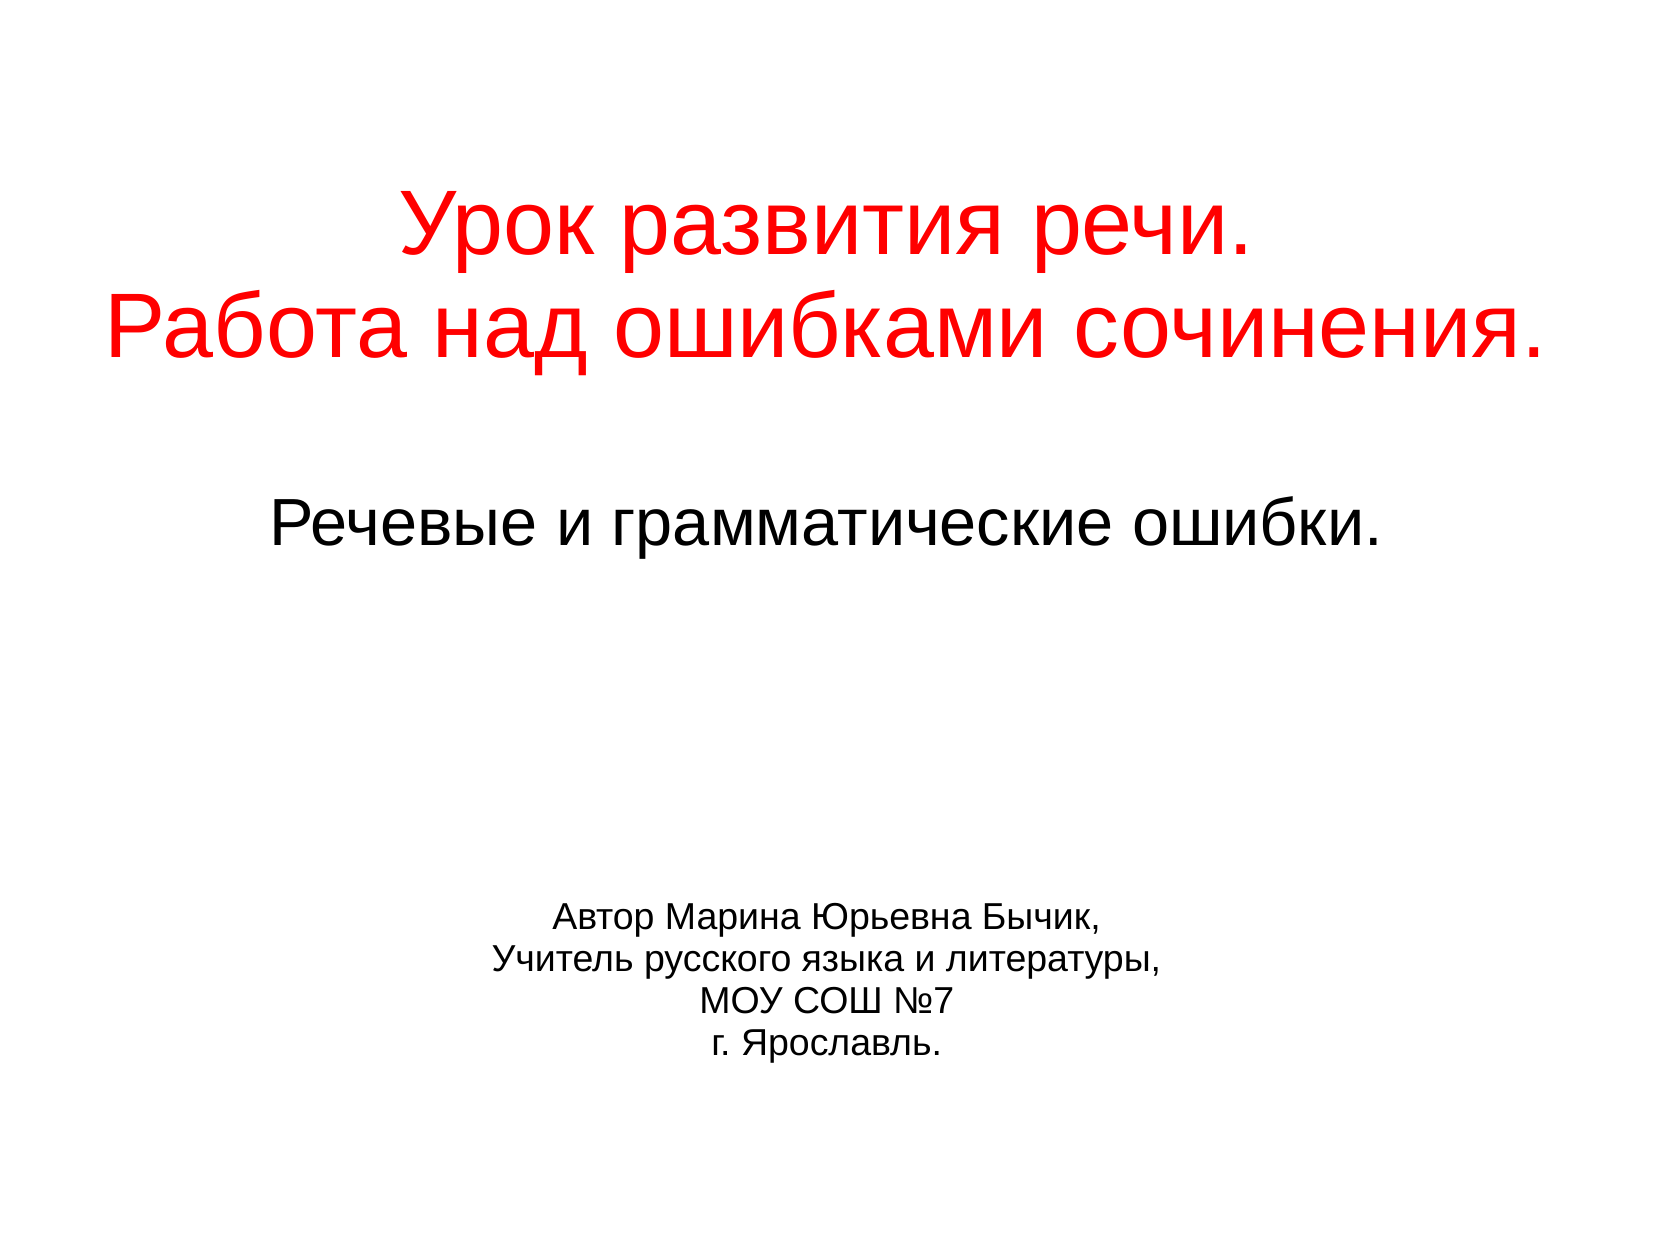

# Урок развития речи. Работа над ошибками сочинения.
Речевые и грамматические ошибки.
Автор Марина Юрьевна Бычик,
Учитель русского языка и литературы,
МОУ СОШ №7
г. Ярославль.